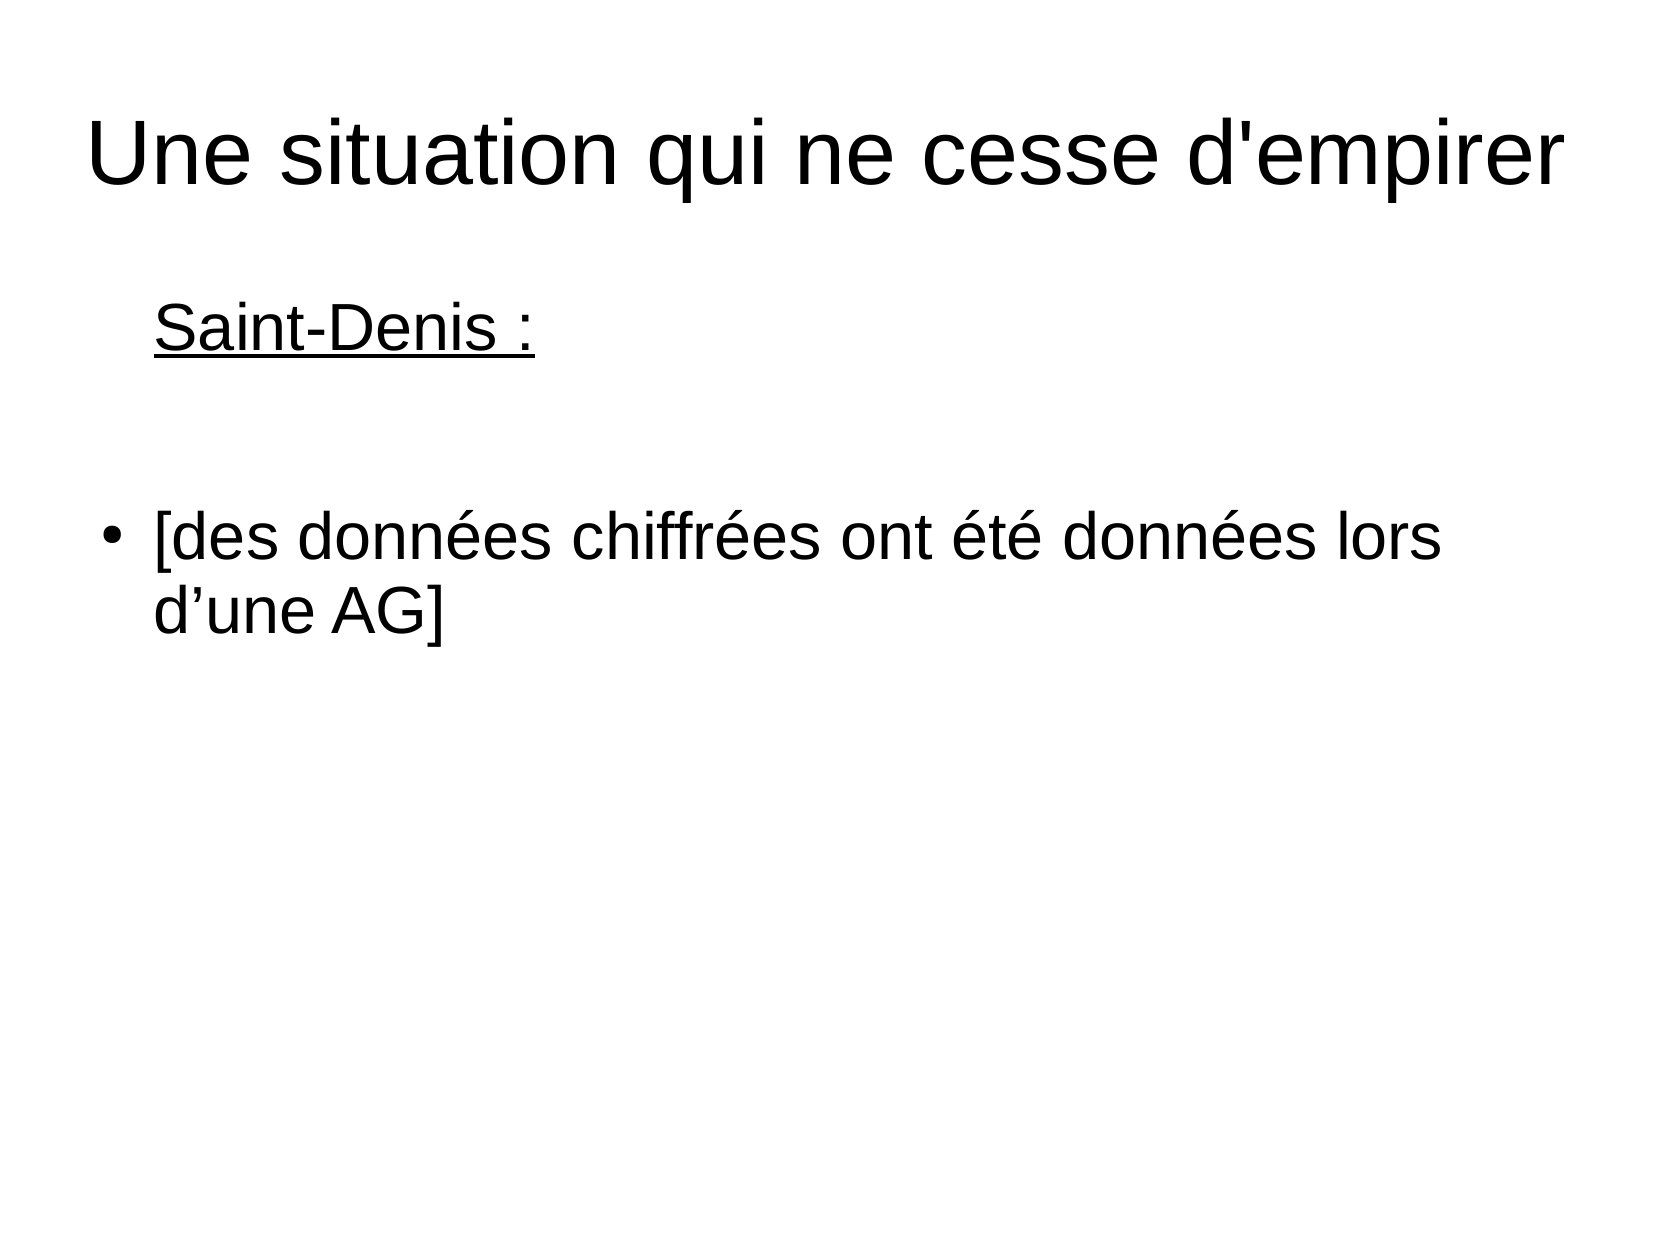

# Une situation qui ne cesse d'empirer
Saint-Denis :
[des données chiffrées ont été données lors d’une AG]